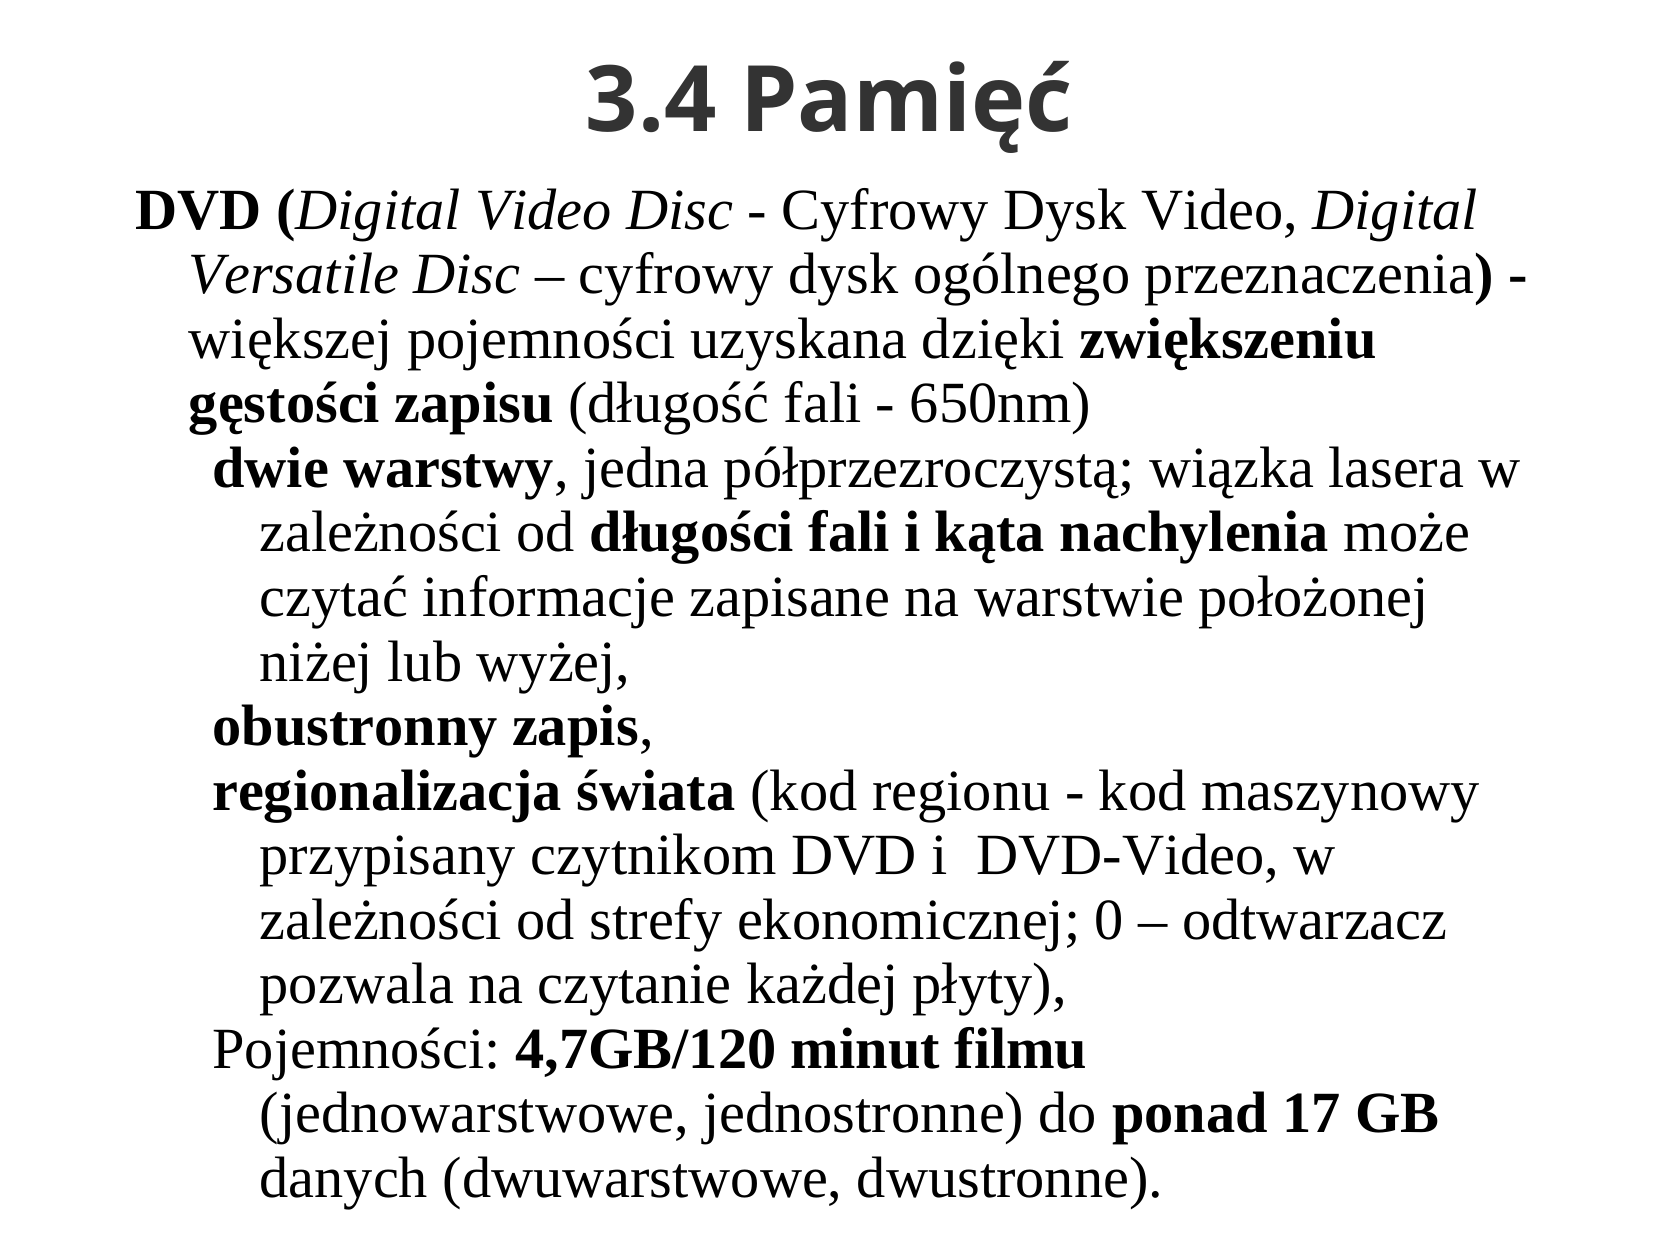

# 3.4 Pamięć
DVD (Digital Video Disc - Cyfrowy Dysk Video, Digital Versatile Disc – cyfrowy dysk ogólnego przeznaczenia) - większej pojemności uzyskana dzięki zwiększeniu gęstości zapisu (długość fali - 650nm)
dwie warstwy, jedna półprzezroczystą; wiązka lasera w zależności od długości fali i kąta nachylenia może czytać informacje zapisane na warstwie położonej niżej lub wyżej,
obustronny zapis,
regionalizacja świata (kod regionu - kod maszynowy przypisany czytnikom DVD i DVD-Video, w zależności od strefy ekonomicznej; 0 – odtwarzacz pozwala na czytanie każdej płyty),
Pojemności: 4,7GB/120 minut filmu (jednowarstwowe, jednostronne) do ponad 17 GB danych (dwuwarstwowe, dwustronne).